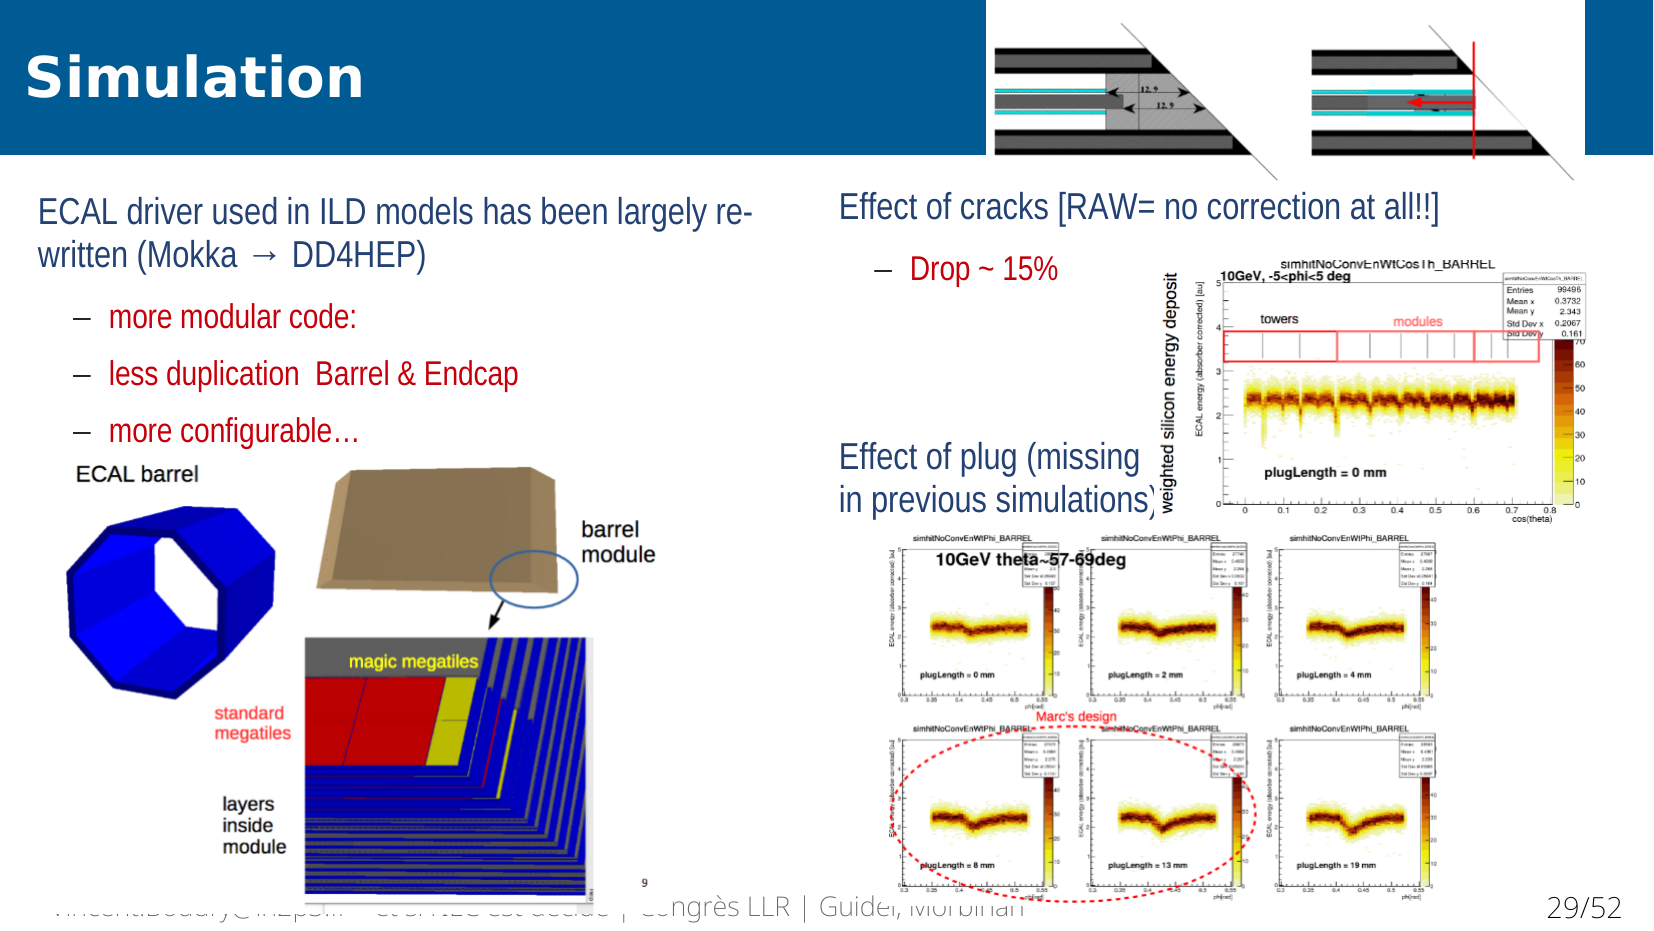

# Simulation
Effect of cracks [RAW= no correction at all!!]
Drop ~ 15%
Effect of plug (missing
in previous simulations)
ECAL driver used in ILD models has been largely re-written (Mokka → DD4HEP)
more modular code:
less duplication Barrel & Endcap
more configurable…
et si l'ILC est décidé | Congrès LLR | Guidel, Morbihan
29